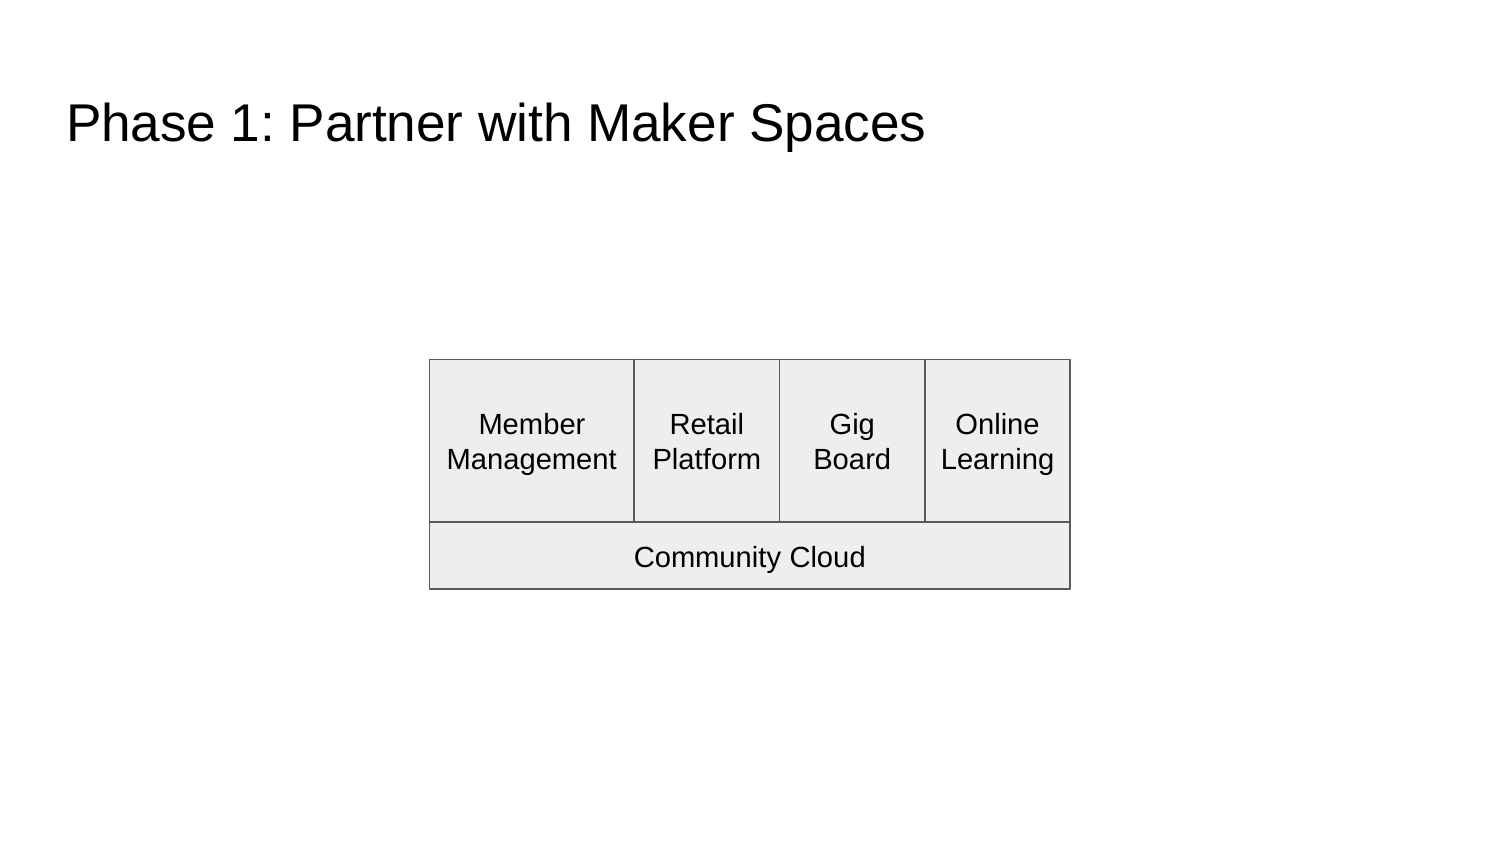

# Phase 1: Partner with Maker Spaces
Member Management
Retail
Platform
Gig Board
Online Learning
Community Cloud